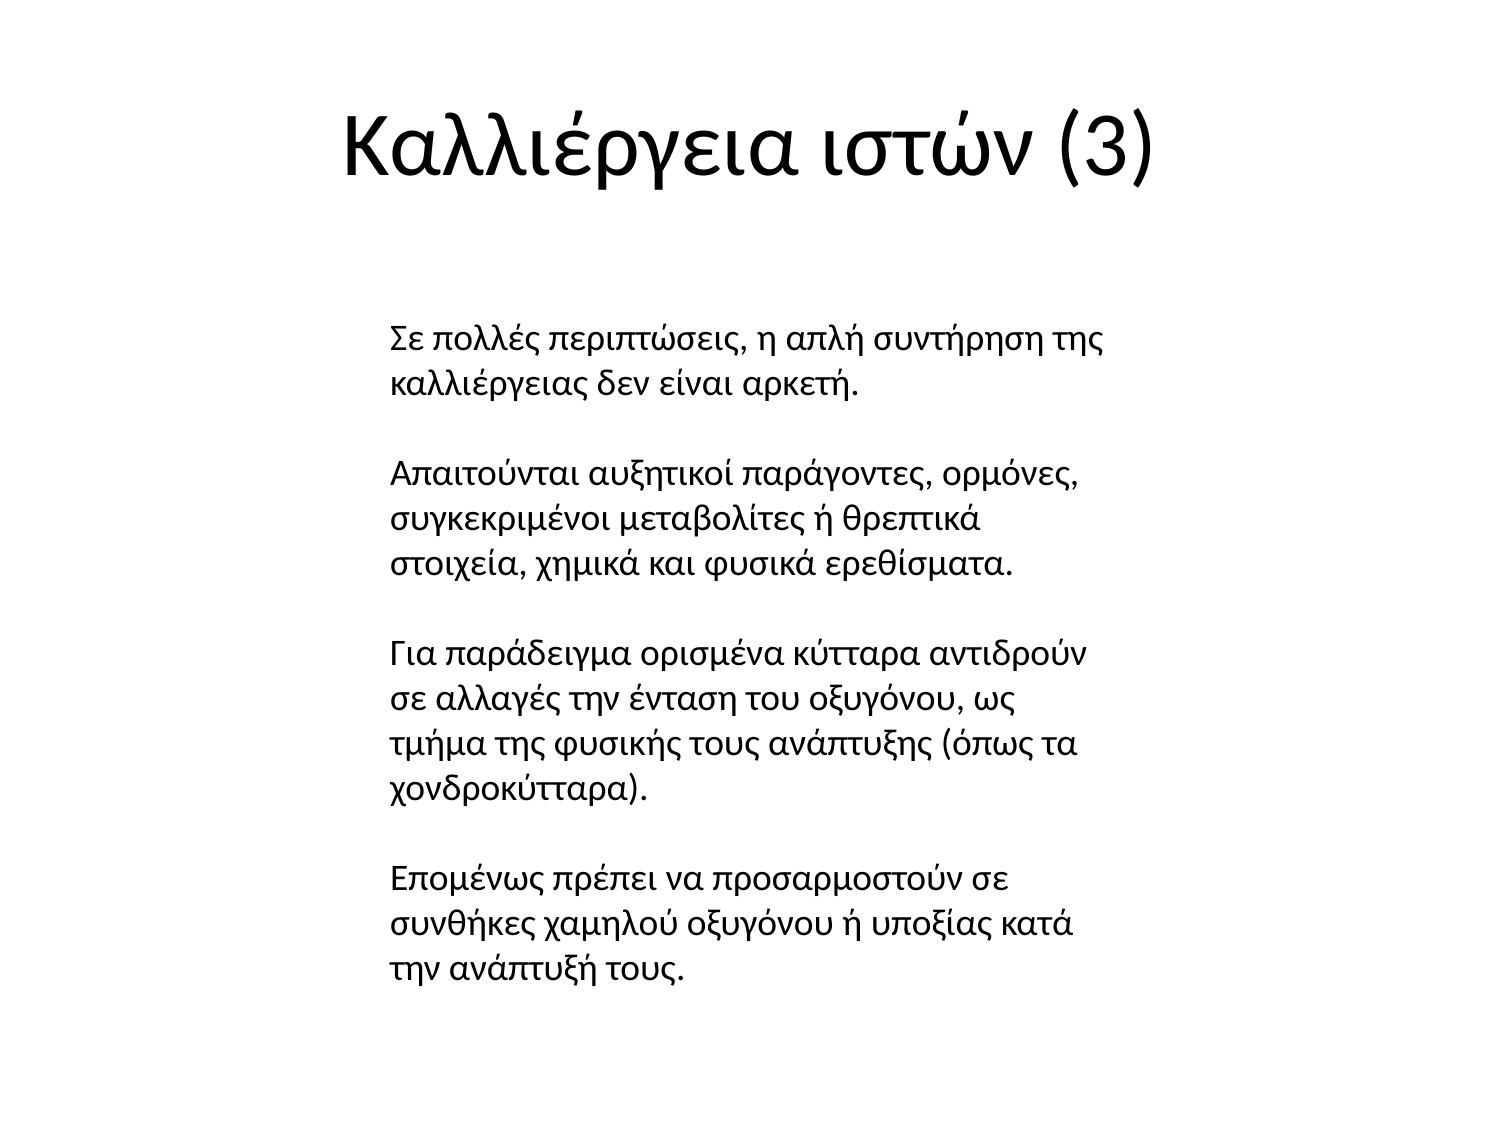

# Καλλιέργεια ιστών (3)
Σε πολλές περιπτώσεις, η απλή συντήρηση της καλλιέργειας δεν είναι αρκετή.
Απαιτούνται αυξητικοί παράγοντες, ορμόνες, συγκεκριμένοι μεταβολίτες ή θρεπτικά στοιχεία, χημικά και φυσικά ερεθίσματα.
Για παράδειγμα ορισμένα κύτταρα αντιδρούν σε αλλαγές την ένταση του οξυγόνου, ως τμήμα της φυσικής τους ανάπτυξης (όπως τα χονδροκύτταρα).
Επομένως πρέπει να προσαρμοστούν σε συνθήκες χαμηλού οξυγόνου ή υποξίας κατά την ανάπτυξή τους.